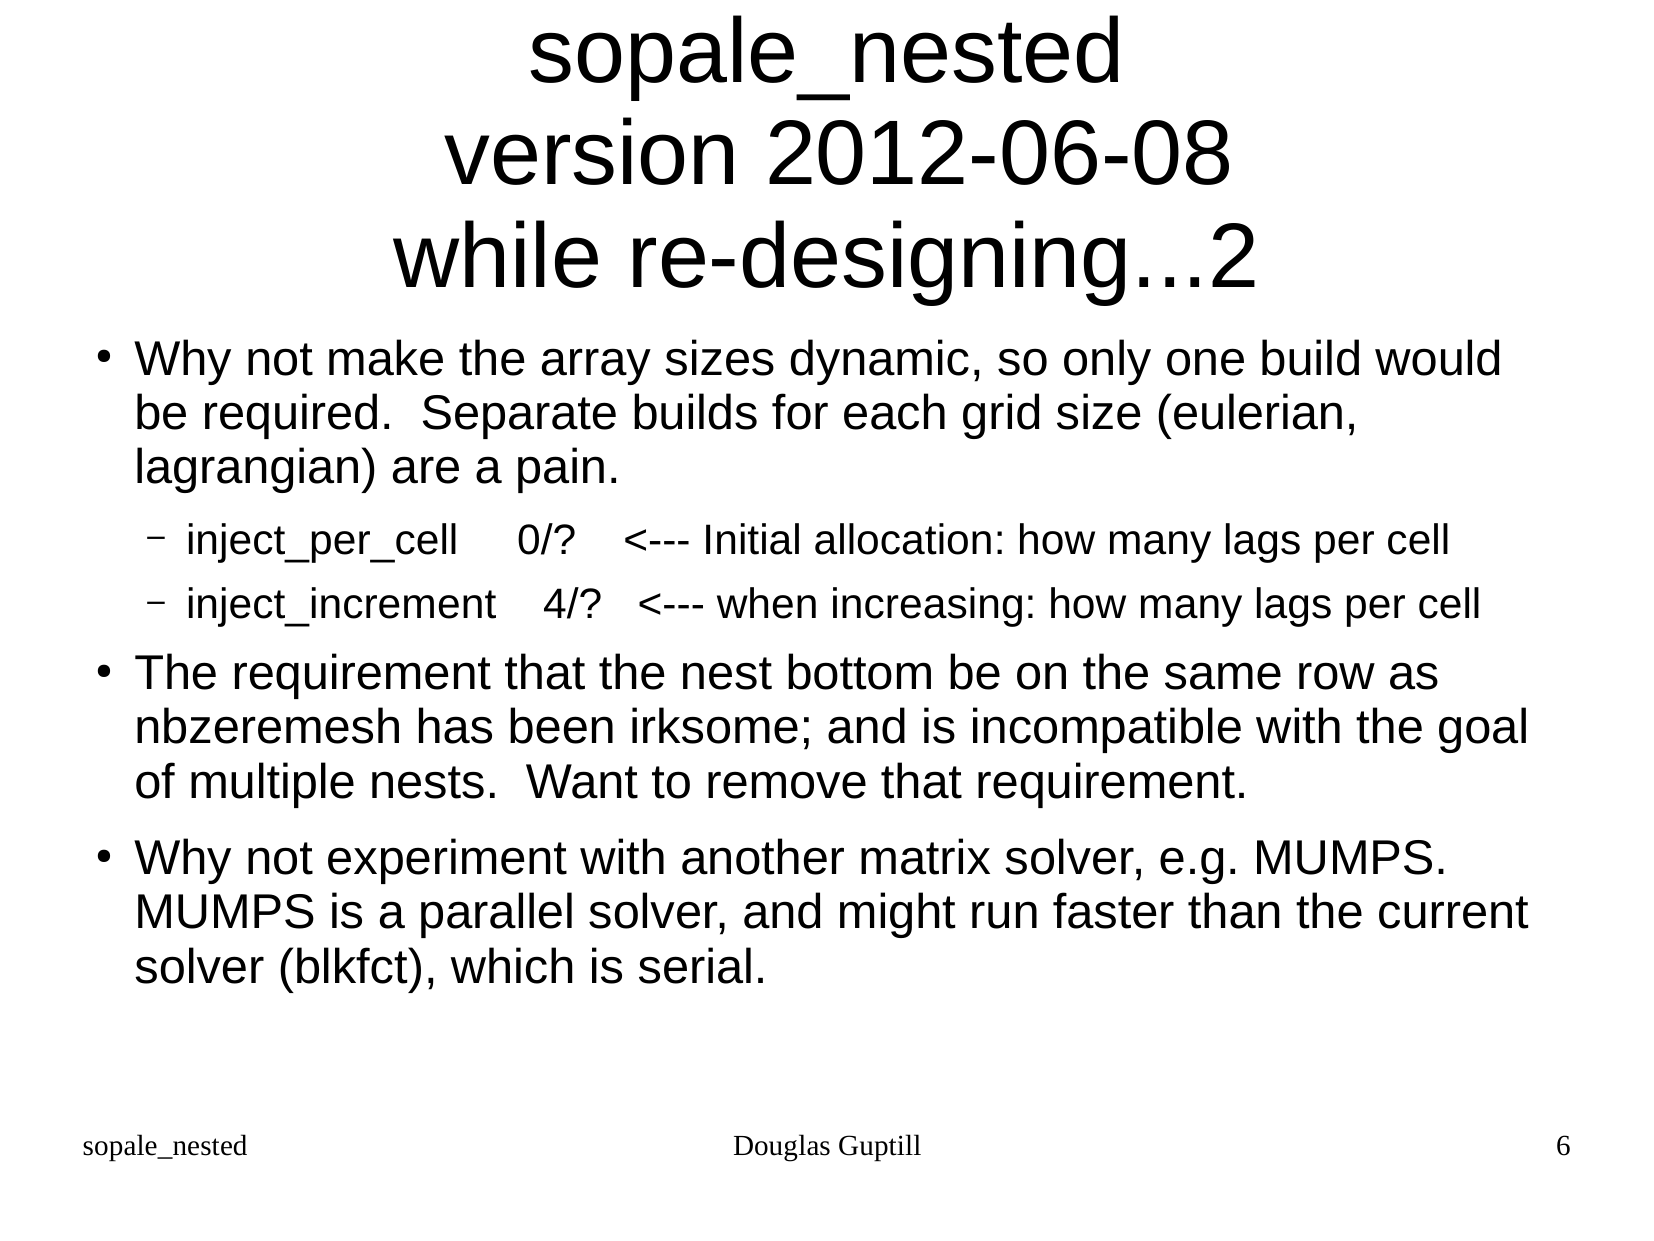

# sopale_nested version 2012-06-08 while re-designing...2
Why not make the array sizes dynamic, so only one build would be required. Separate builds for each grid size (eulerian, lagrangian) are a pain.
inject_per_cell 0/? <--- Initial allocation: how many lags per cell
inject_increment 4/? <--- when increasing: how many lags per cell
The requirement that the nest bottom be on the same row as nbzeremesh has been irksome; and is incompatible with the goal of multiple nests. Want to remove that requirement.
Why not experiment with another matrix solver, e.g. MUMPS. MUMPS is a parallel solver, and might run faster than the current solver (blkfct), which is serial.
sopale_nested
Douglas Guptill
6